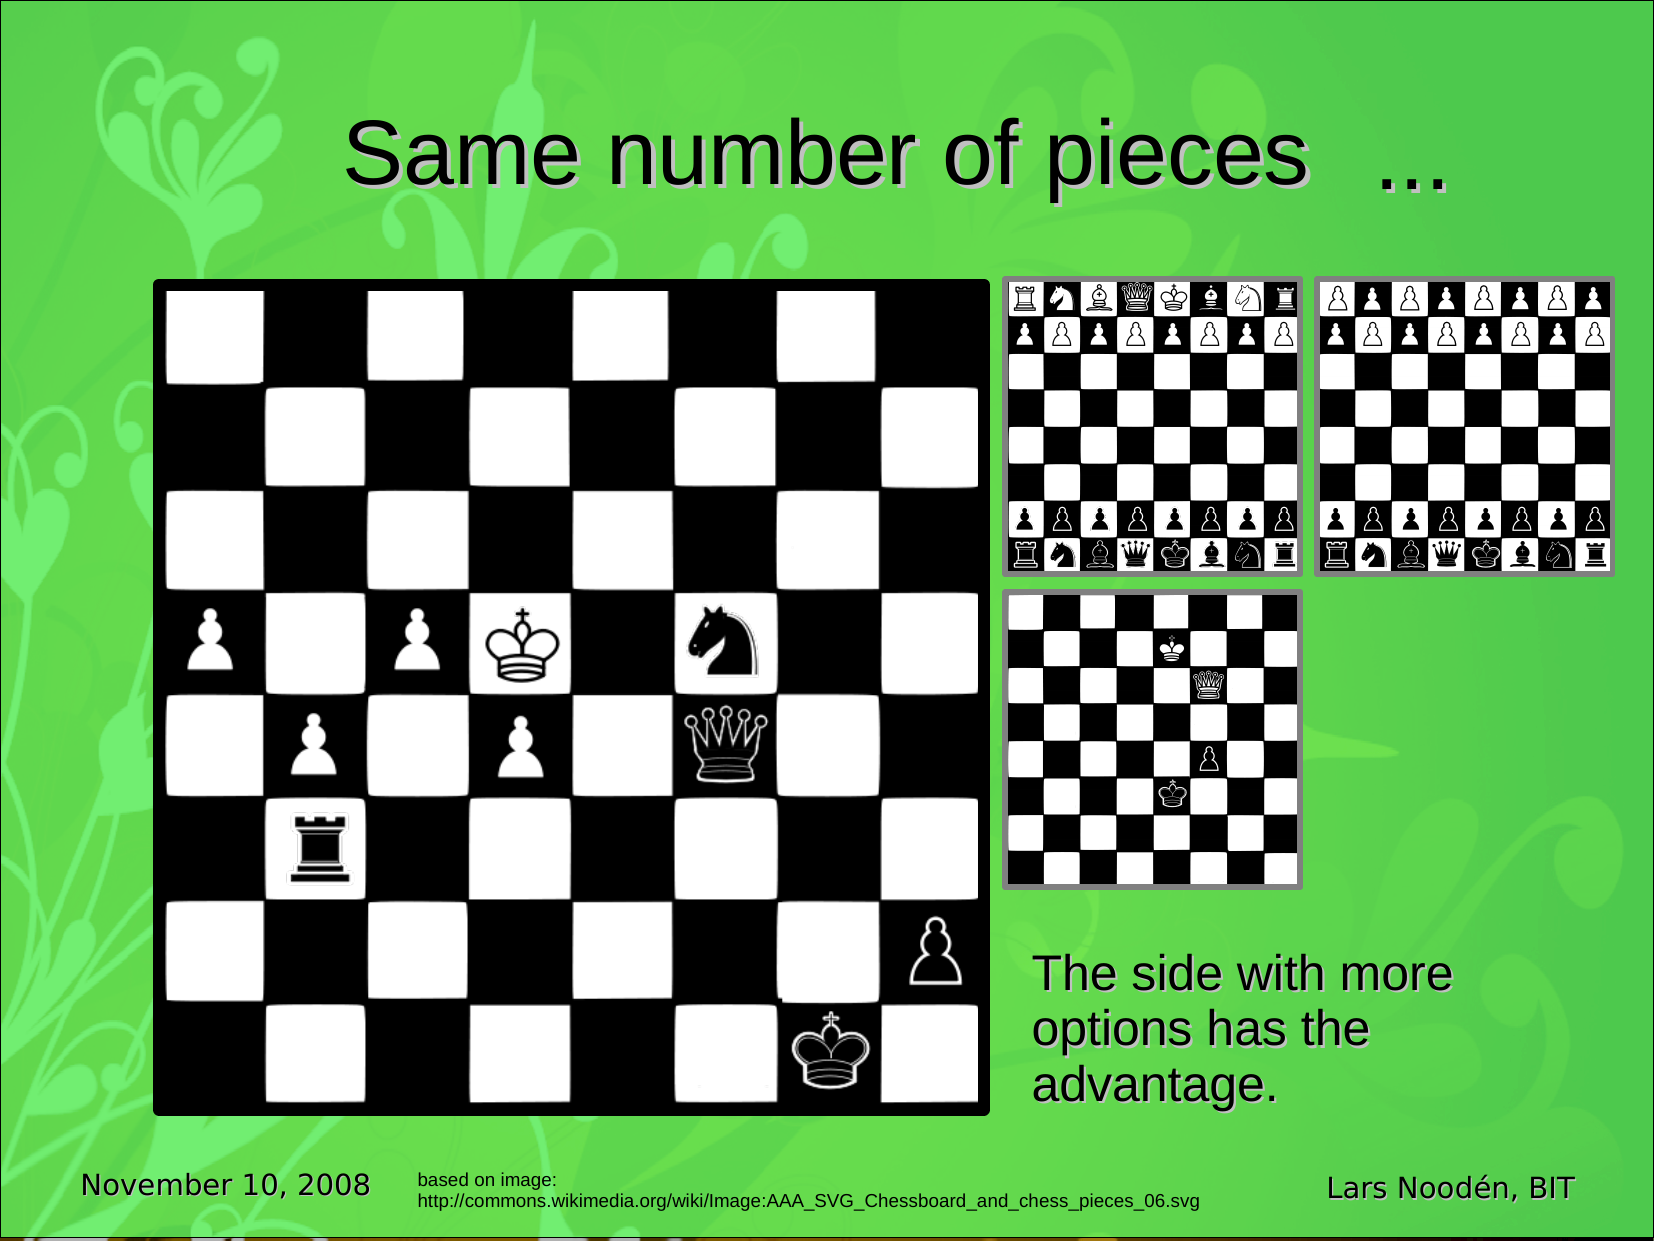

# Same number of pieces
...
The side with more
options has the
advantage.
based on image: http://commons.wikimedia.org/wiki/Image:AAA_SVG_Chessboard_and_chess_pieces_06.svg